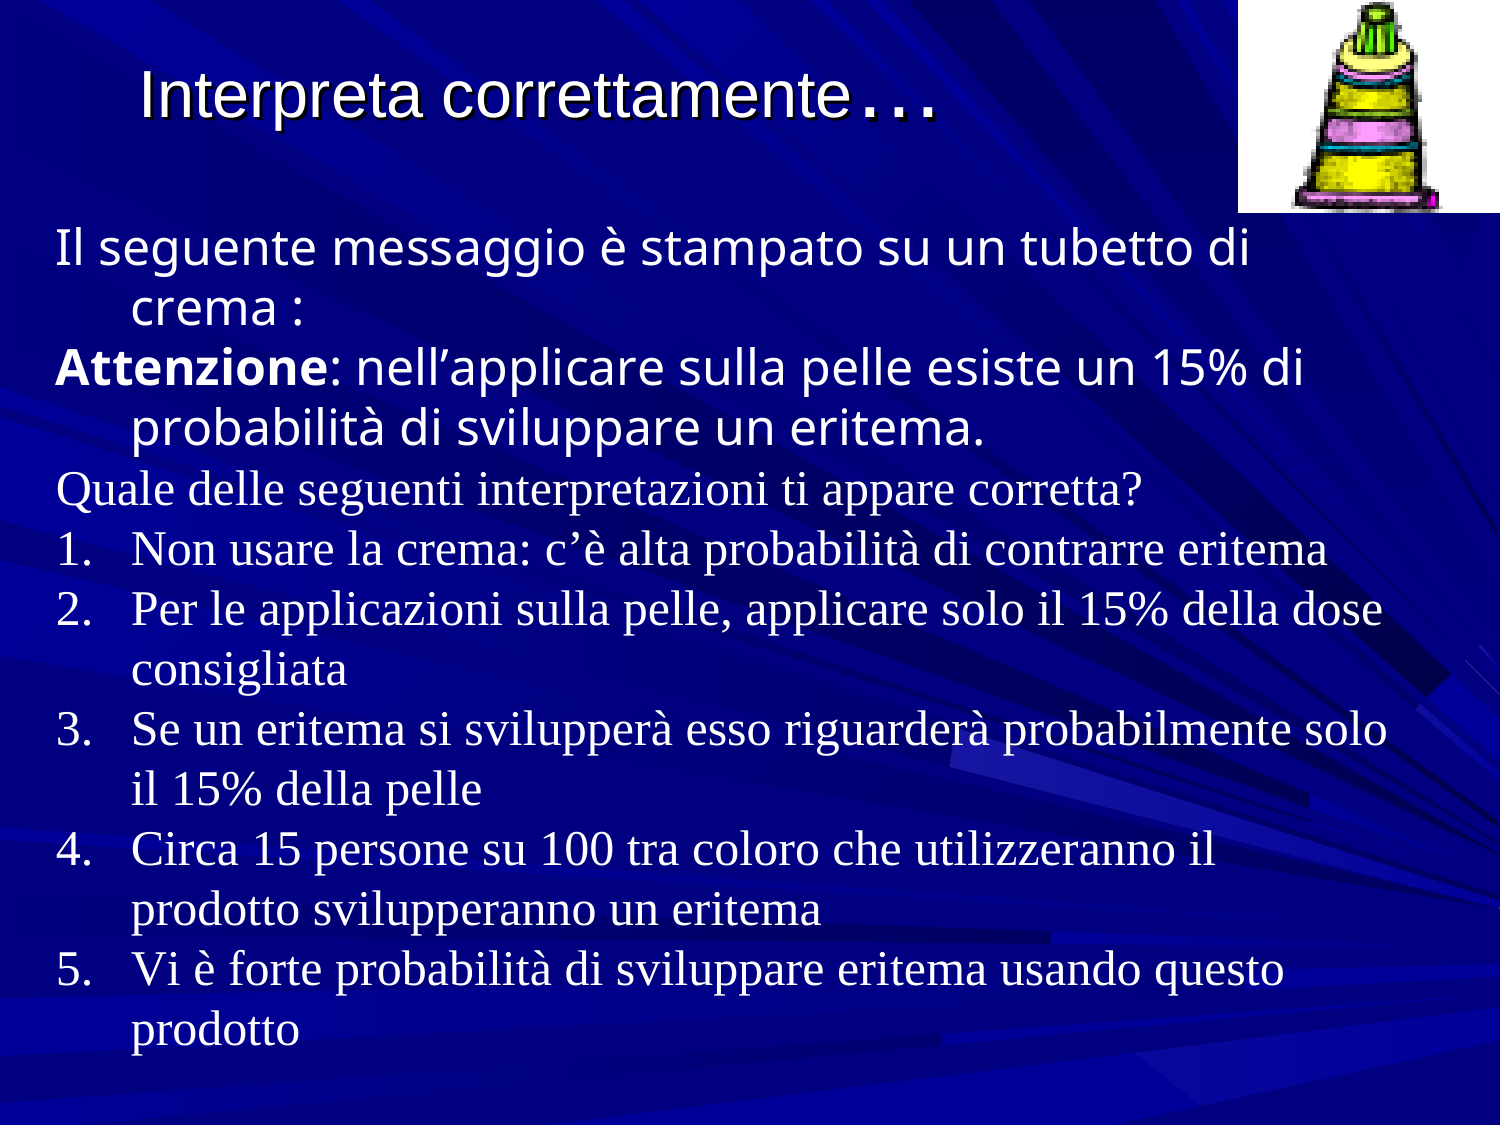

Interpreta correttamente…
Il seguente messaggio è stampato su un tubetto di crema :
Attenzione: nell’applicare sulla pelle esiste un 15% di probabilità di sviluppare un eritema.
Quale delle seguenti interpretazioni ti appare corretta?
Non usare la crema: c’è alta probabilità di contrarre eritema
Per le applicazioni sulla pelle, applicare solo il 15% della dose consigliata
Se un eritema si svilupperà esso riguarderà probabilmente solo il 15% della pelle
Circa 15 persone su 100 tra coloro che utilizzeranno il prodotto svilupperanno un eritema
Vi è forte probabilità di sviluppare eritema usando questo prodotto